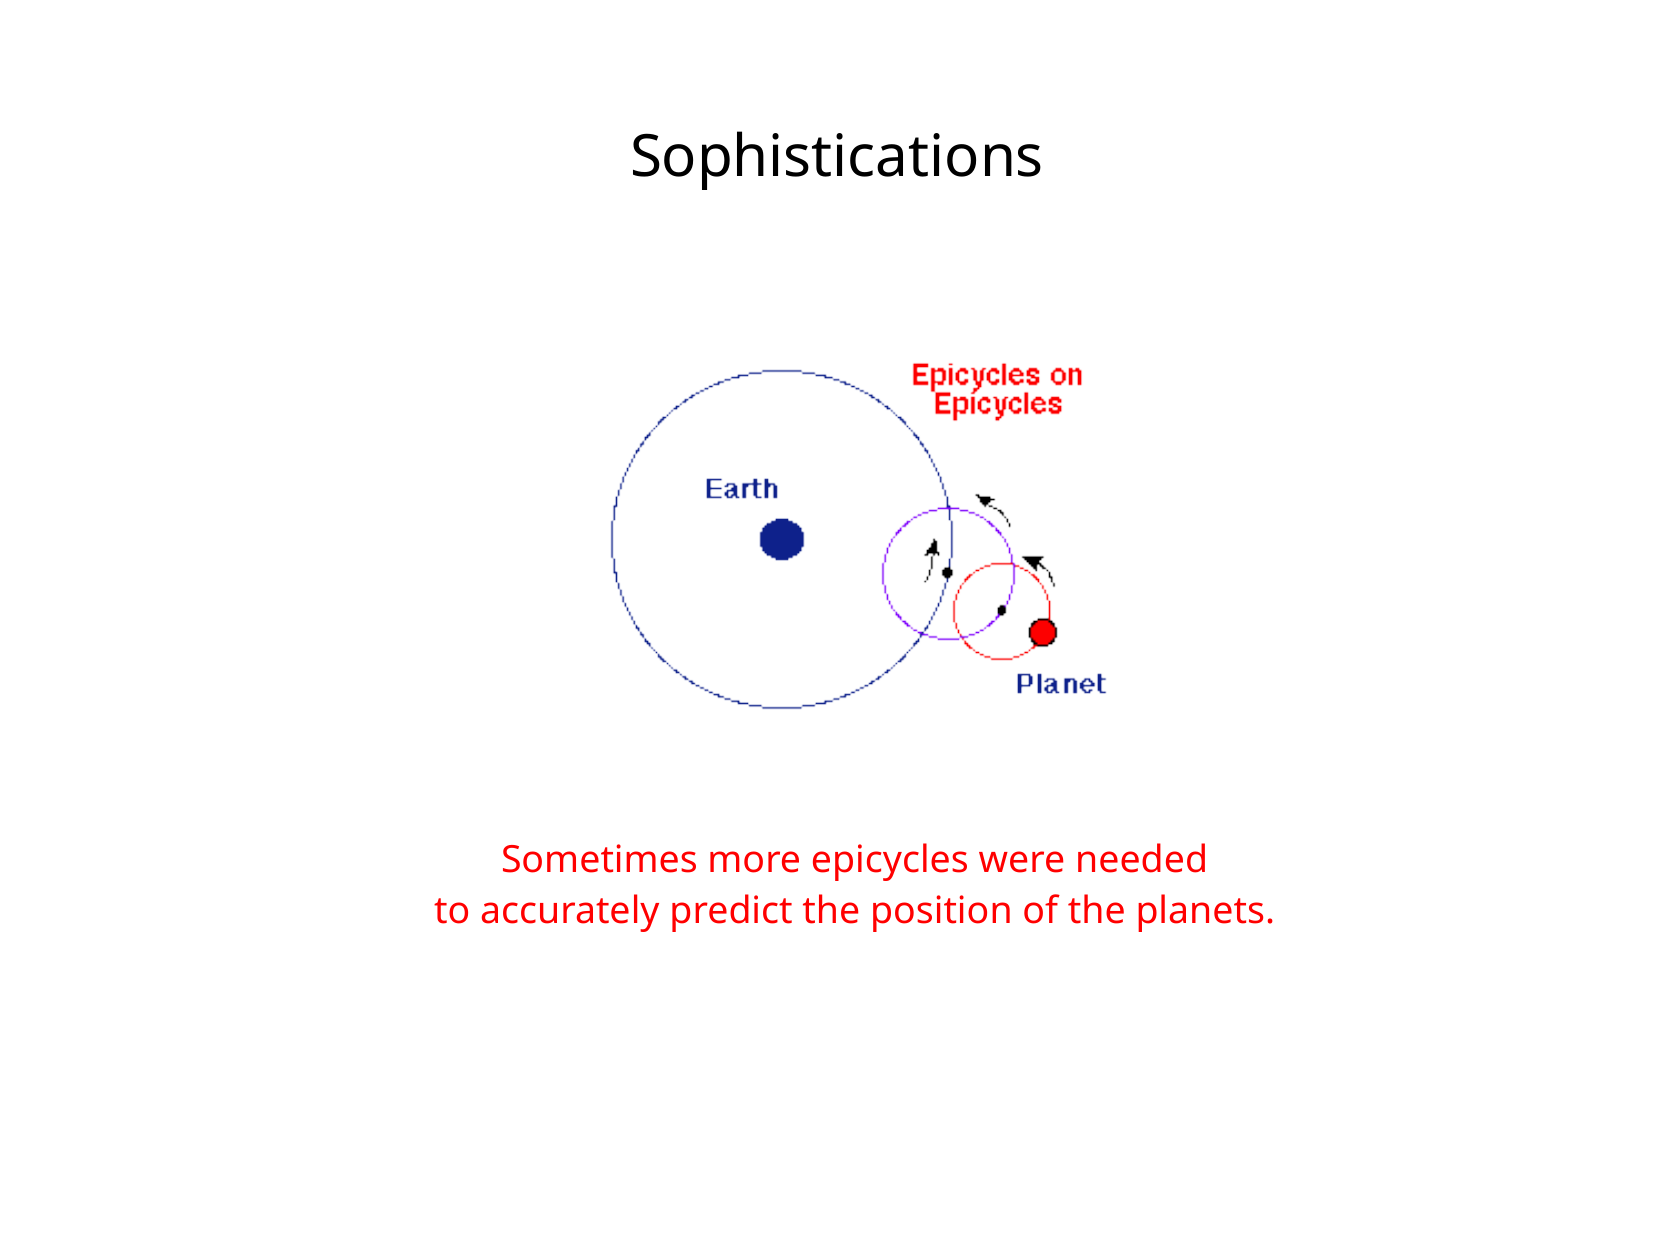

# Sophistications
Sometimes more epicycles were needed
to accurately predict the position of the planets.